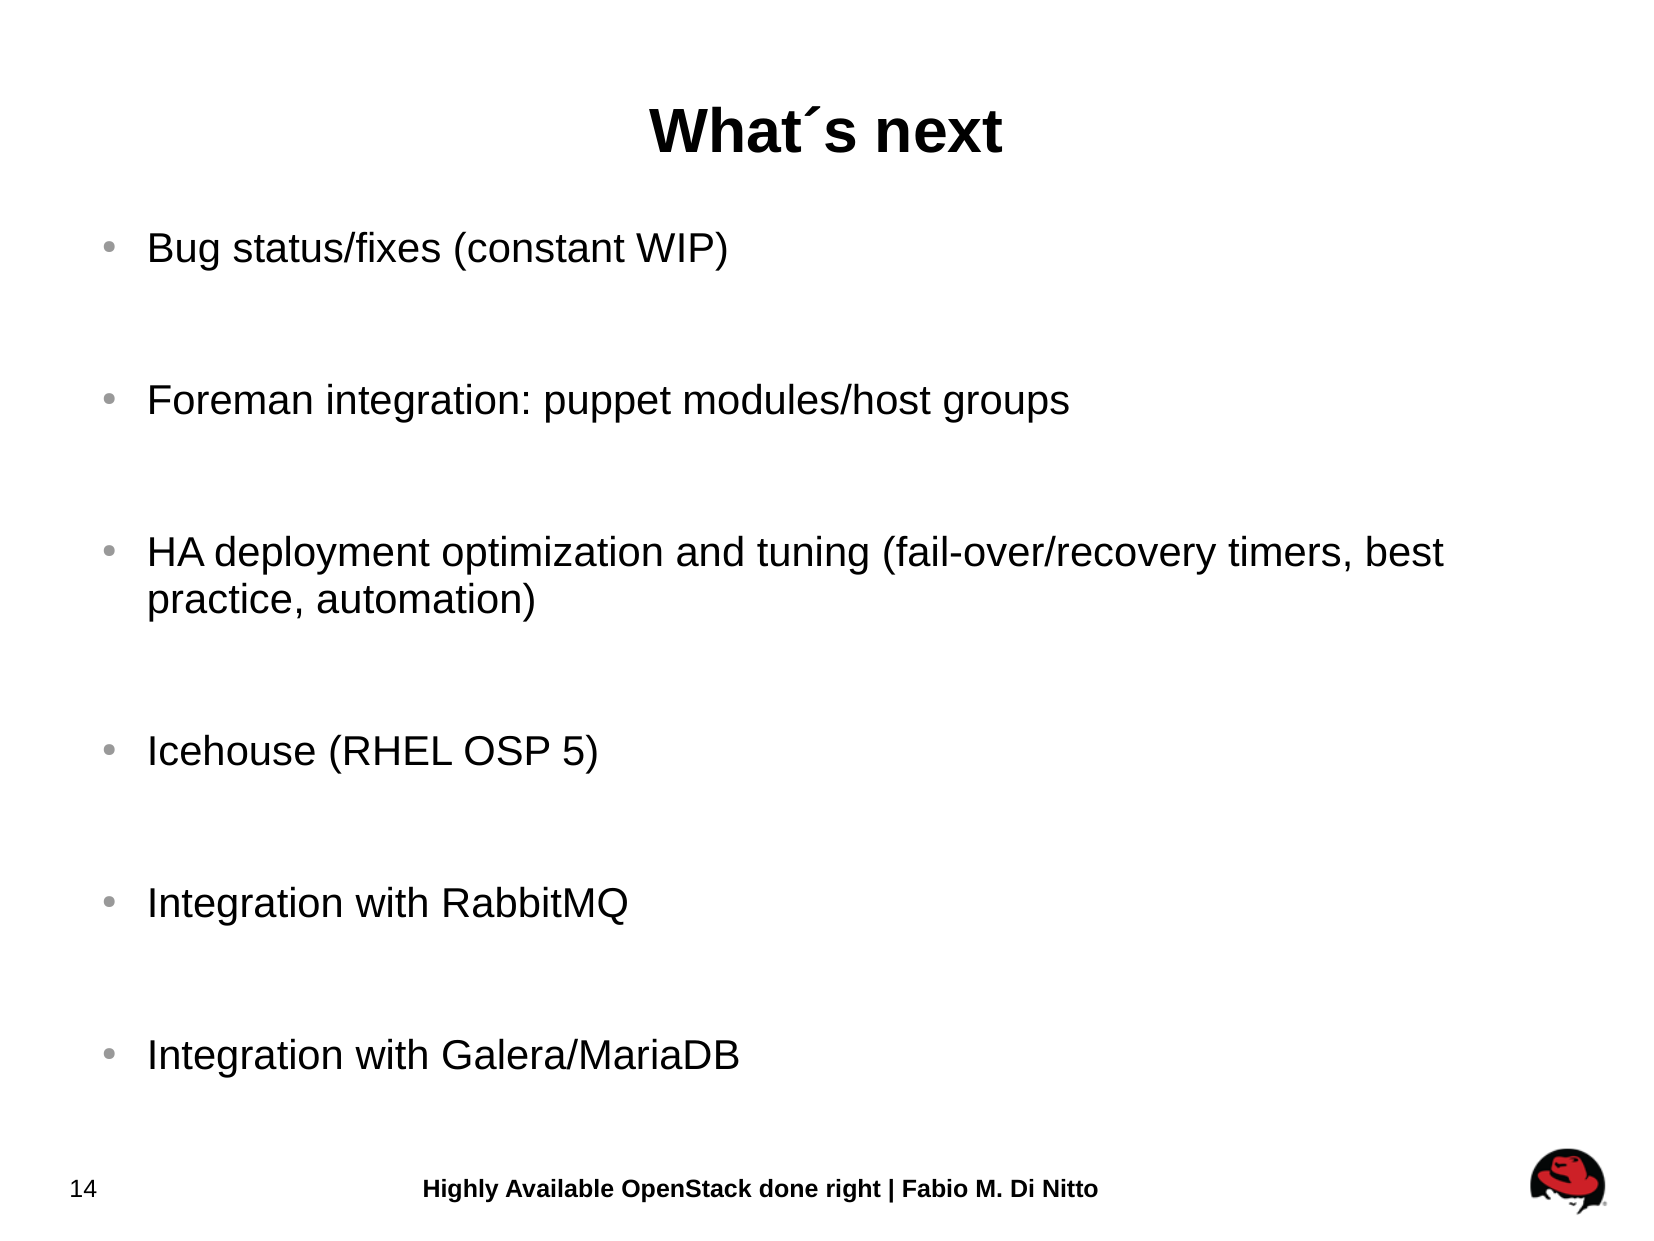

# What´s next
Bug status/fixes (constant WIP)
Foreman integration: puppet modules/host groups
HA deployment optimization and tuning (fail-over/recovery timers, best practice, automation)
Icehouse (RHEL OSP 5)
Integration with RabbitMQ
Integration with Galera/MariaDB